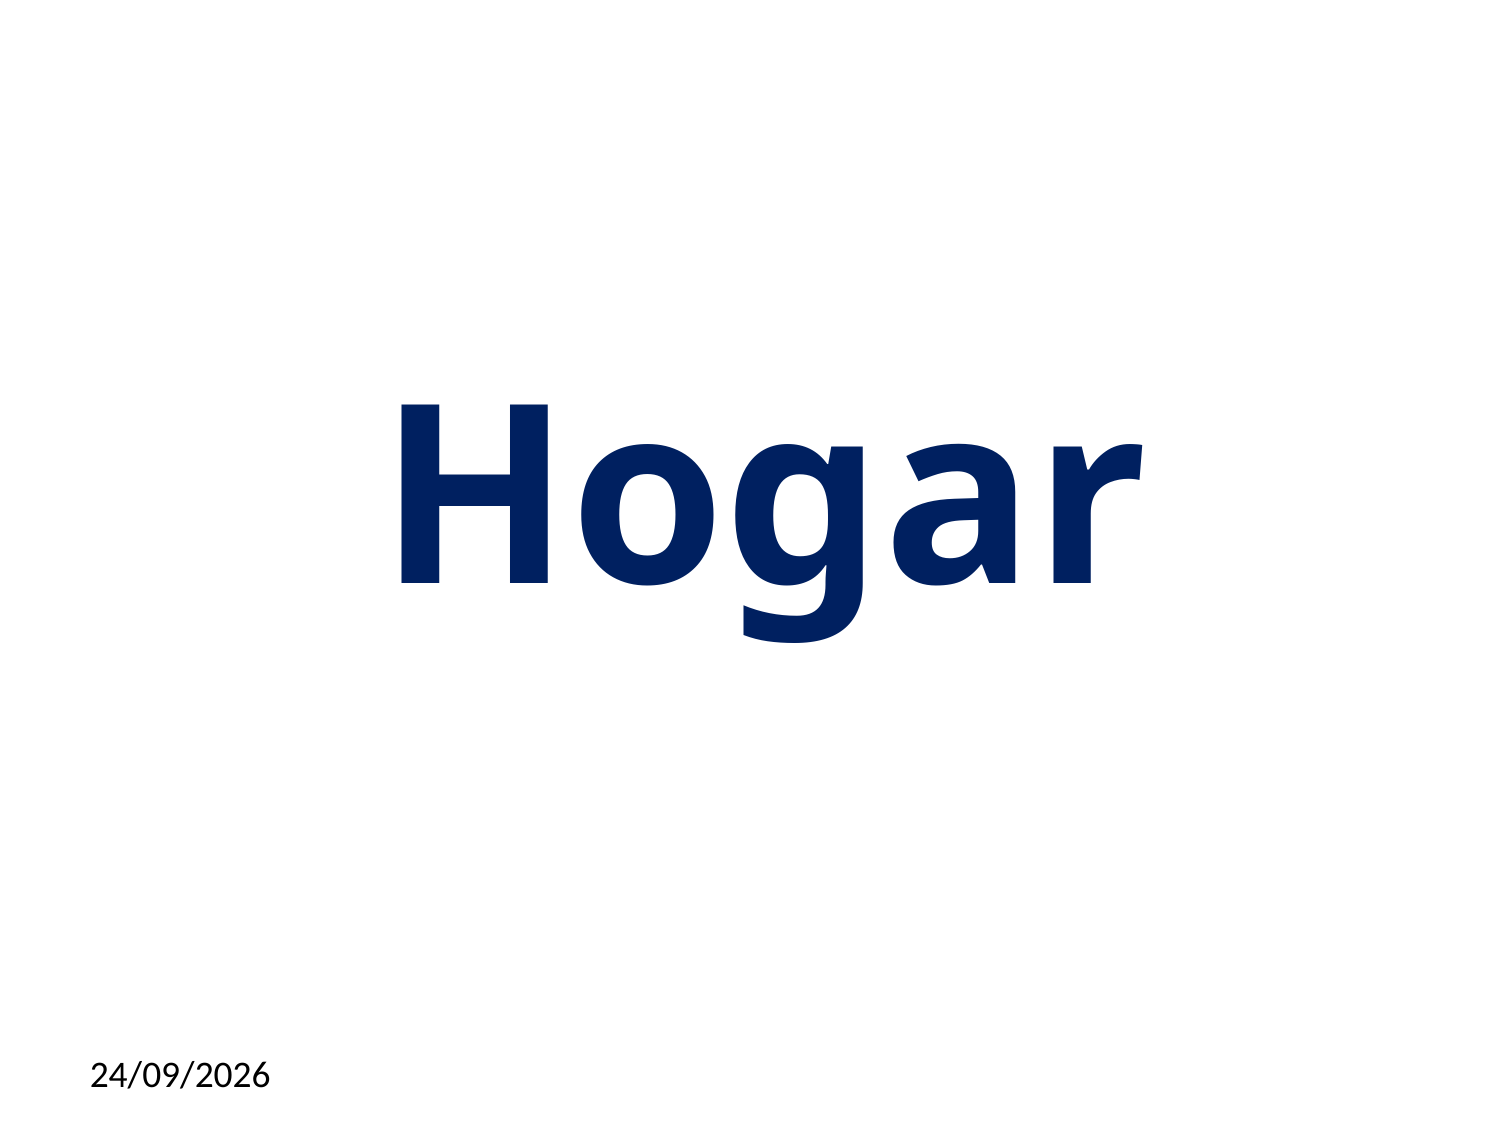

# Hogar
14 de avril de 2011